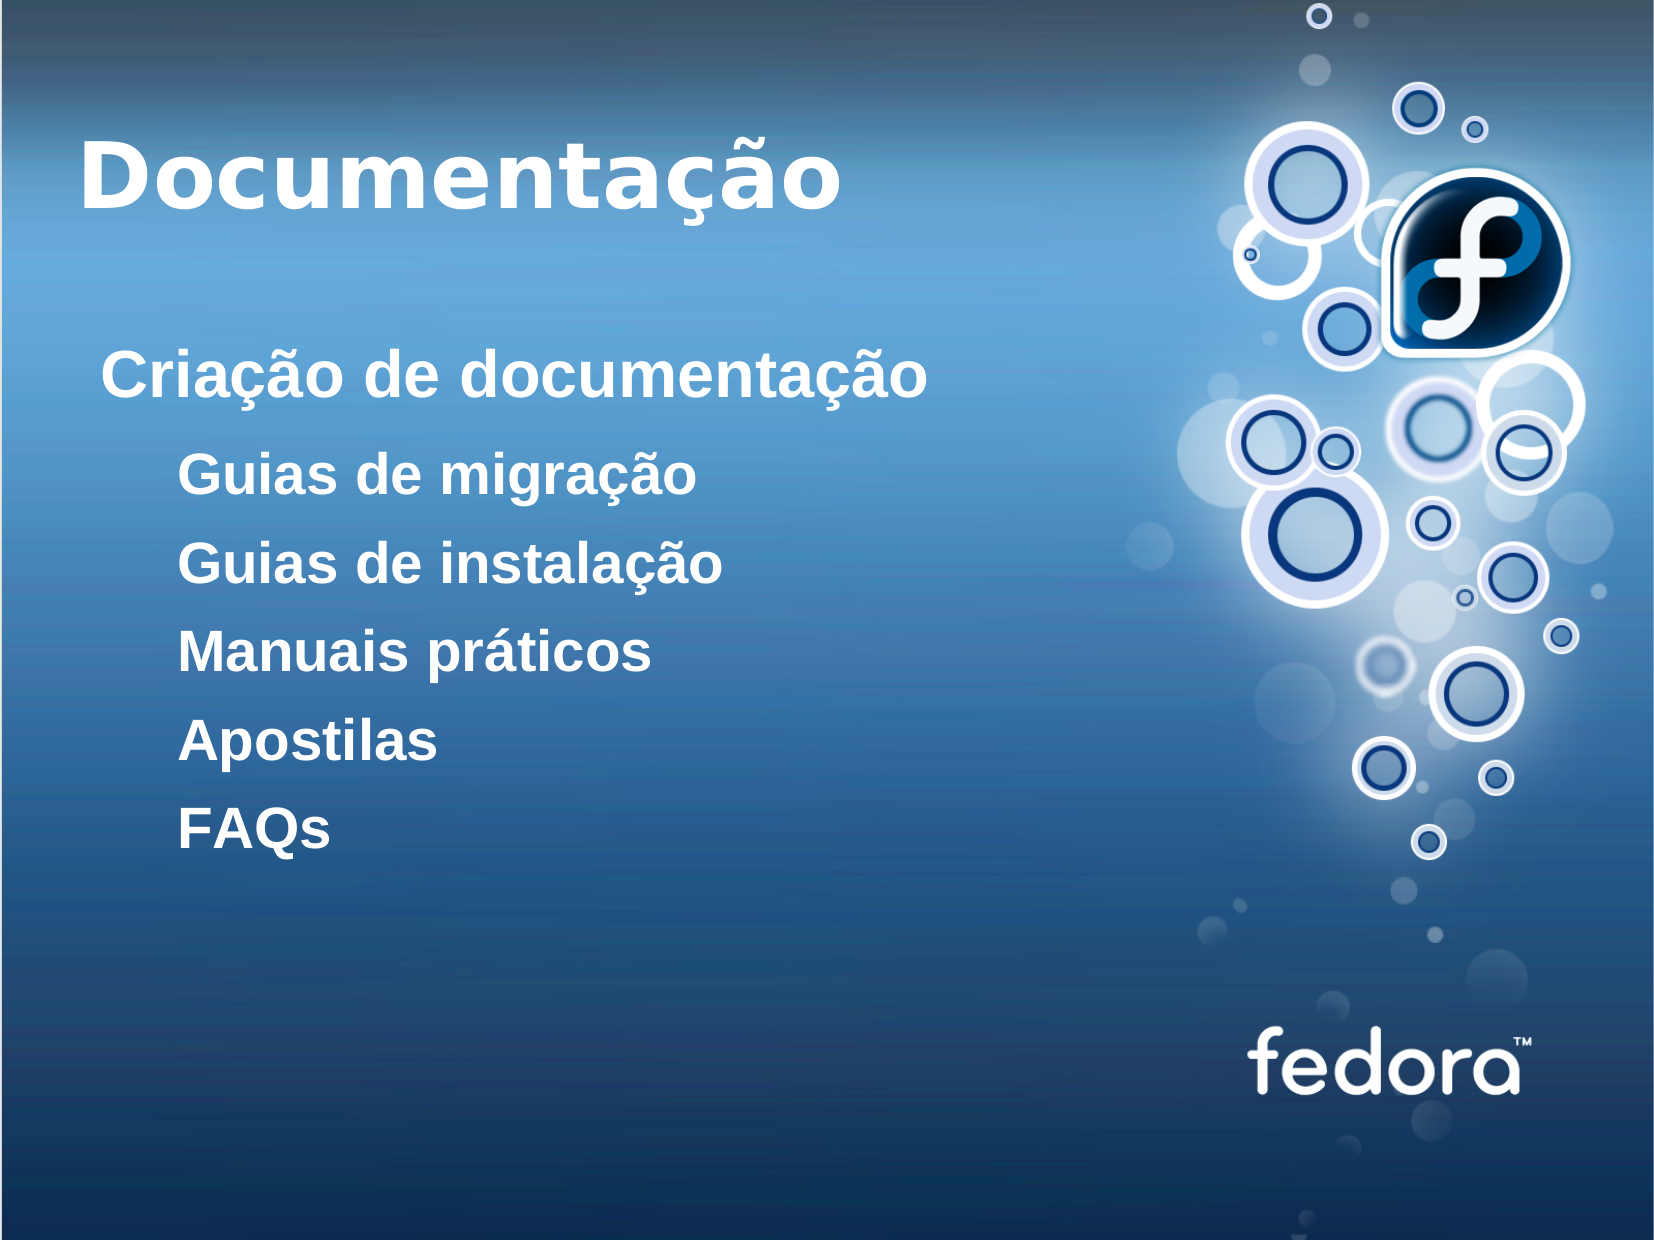

# Documentação
Criação de documentação
Guias de migração
Guias de instalação
Manuais práticos
Apostilas
FAQs